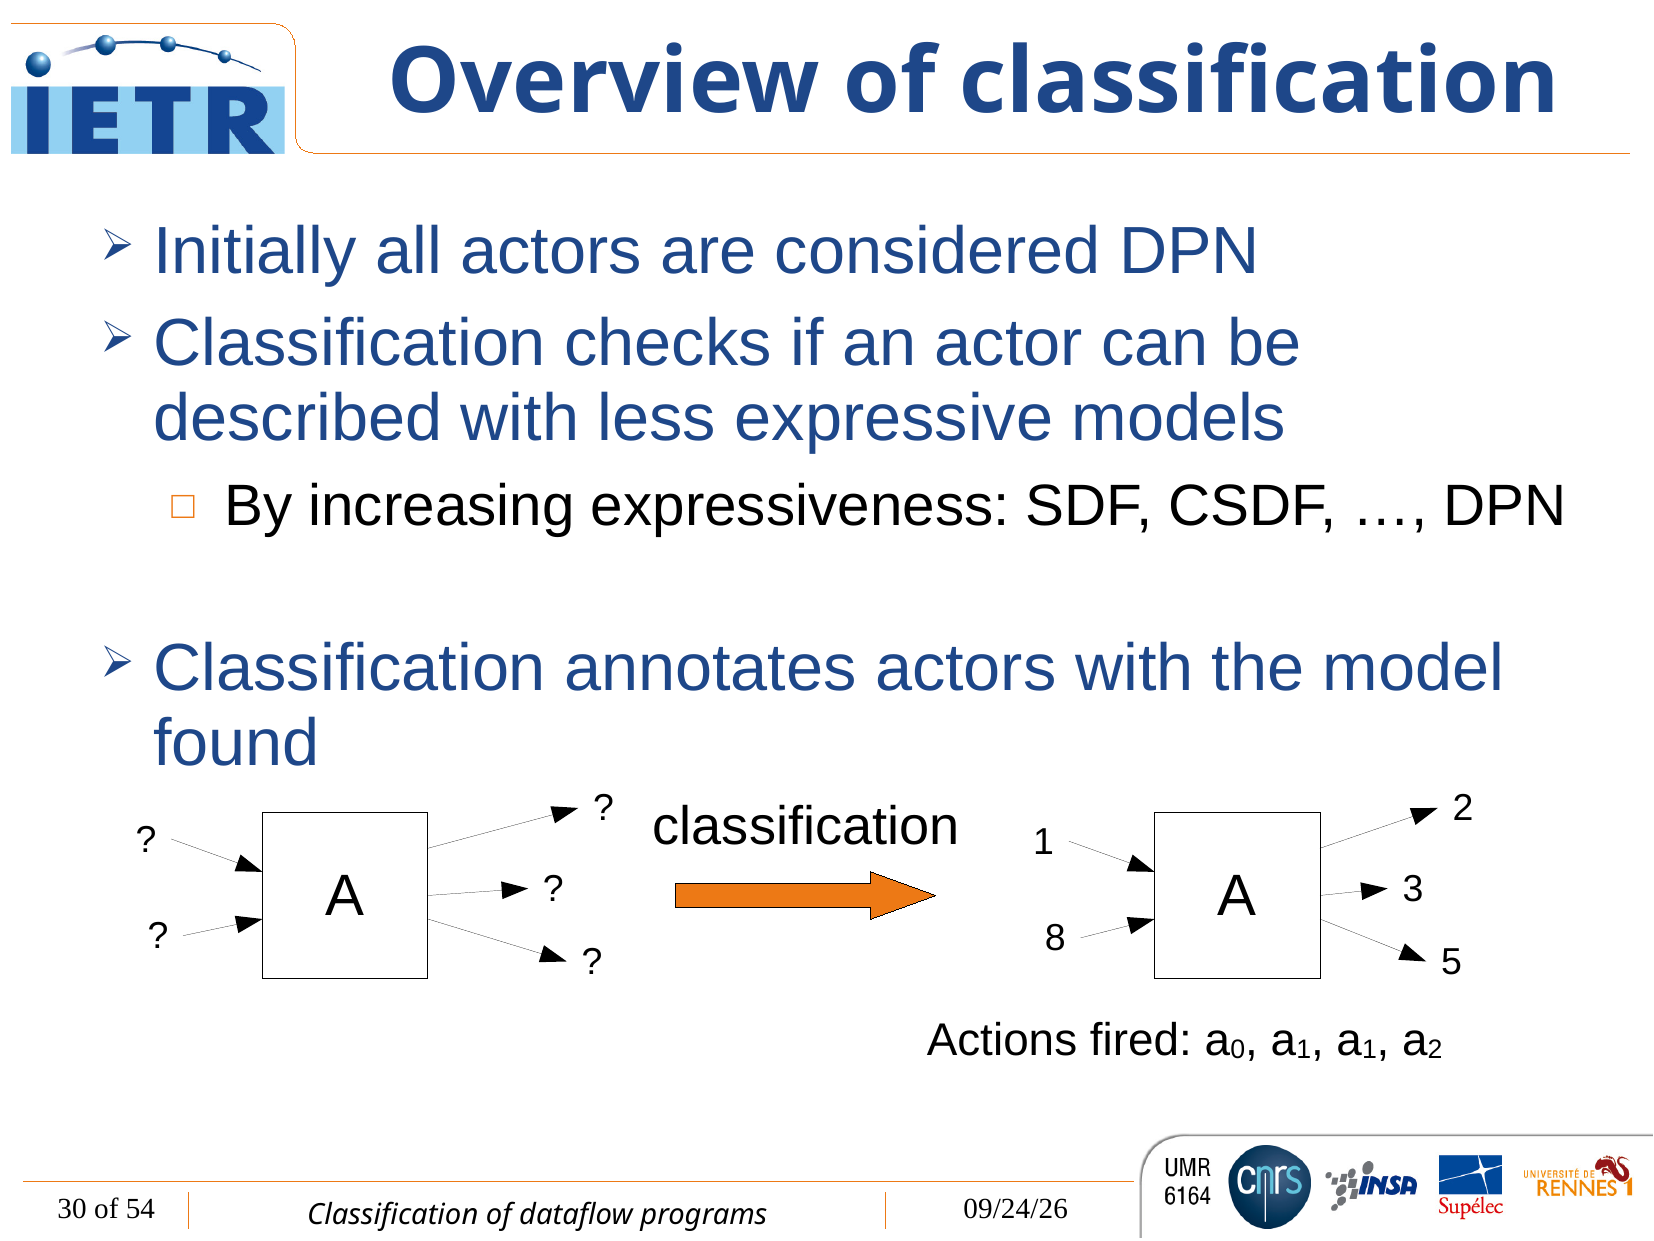

# Overview of classification
Initially all actors are considered DPN
Classification checks if an actor can be described with less expressive models
By increasing expressiveness: SDF, CSDF, …, DPN
Classification annotates actors with the model found
?
?
A
?
?
?
2
1
A
3
8
5
classification
Actions fired: a0, a1, a1, a2
30
Classification of dataflow programs